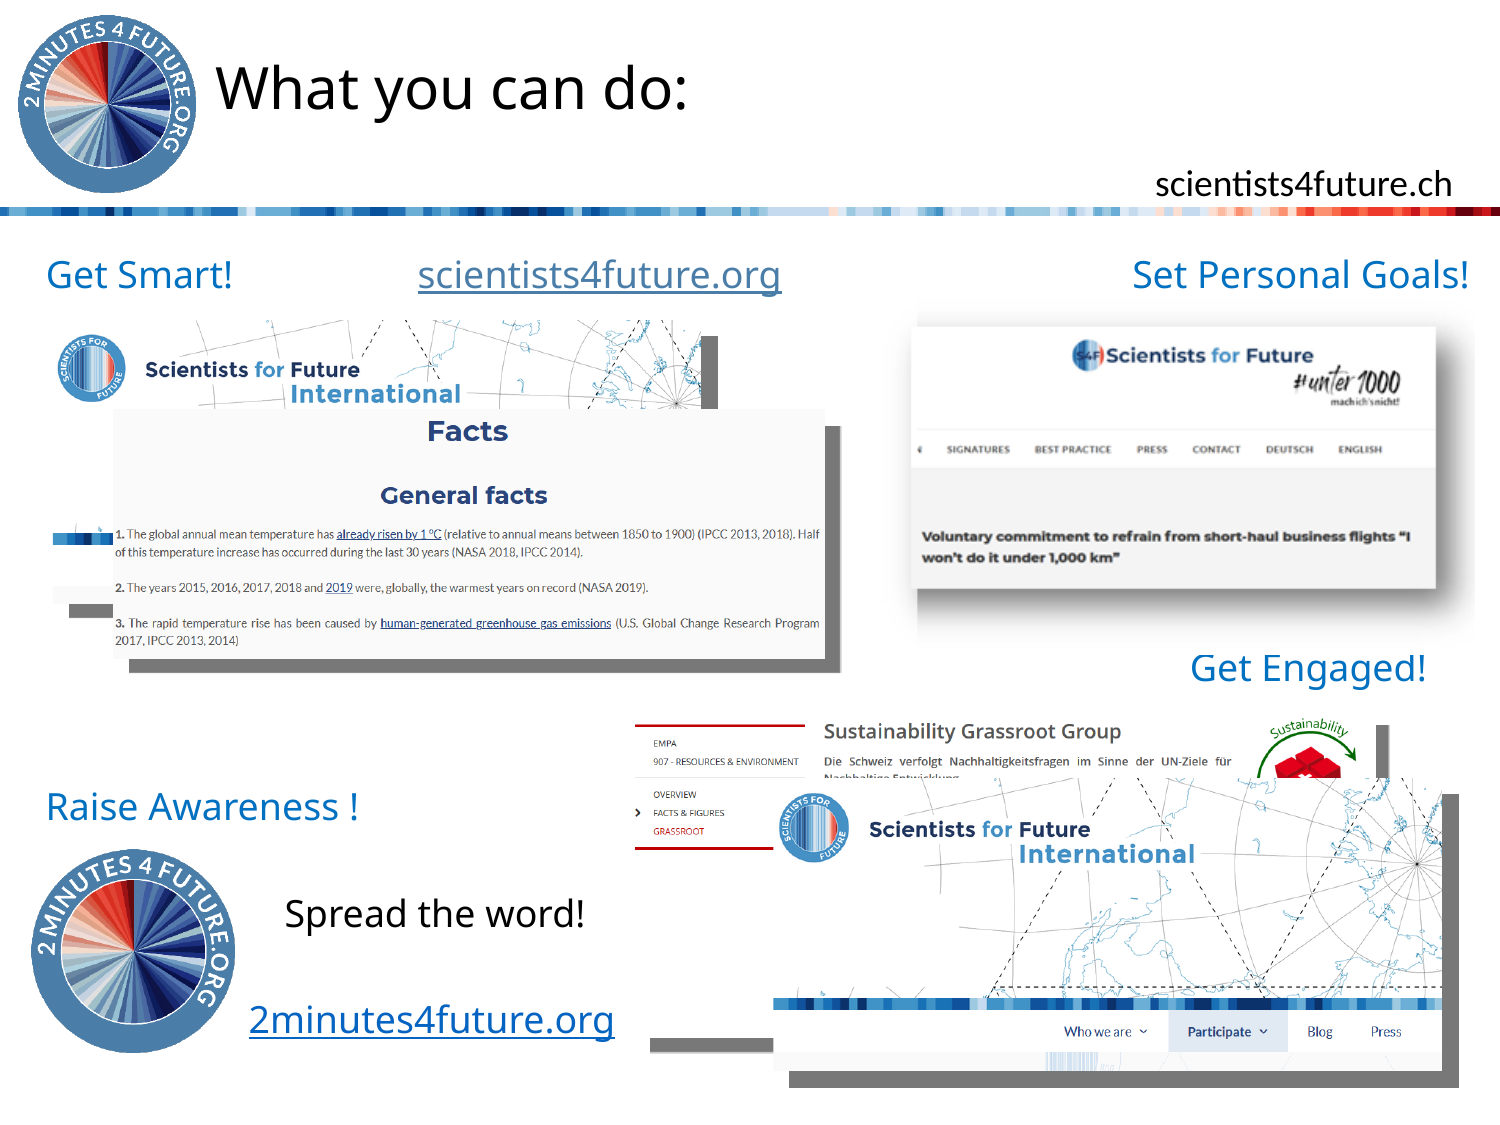

What you can do:
scientists4future.org
Get Smart!
Set Personal Goals!
Get Engaged!
Raise Awareness !
Spread the word!
2minutes4future.org